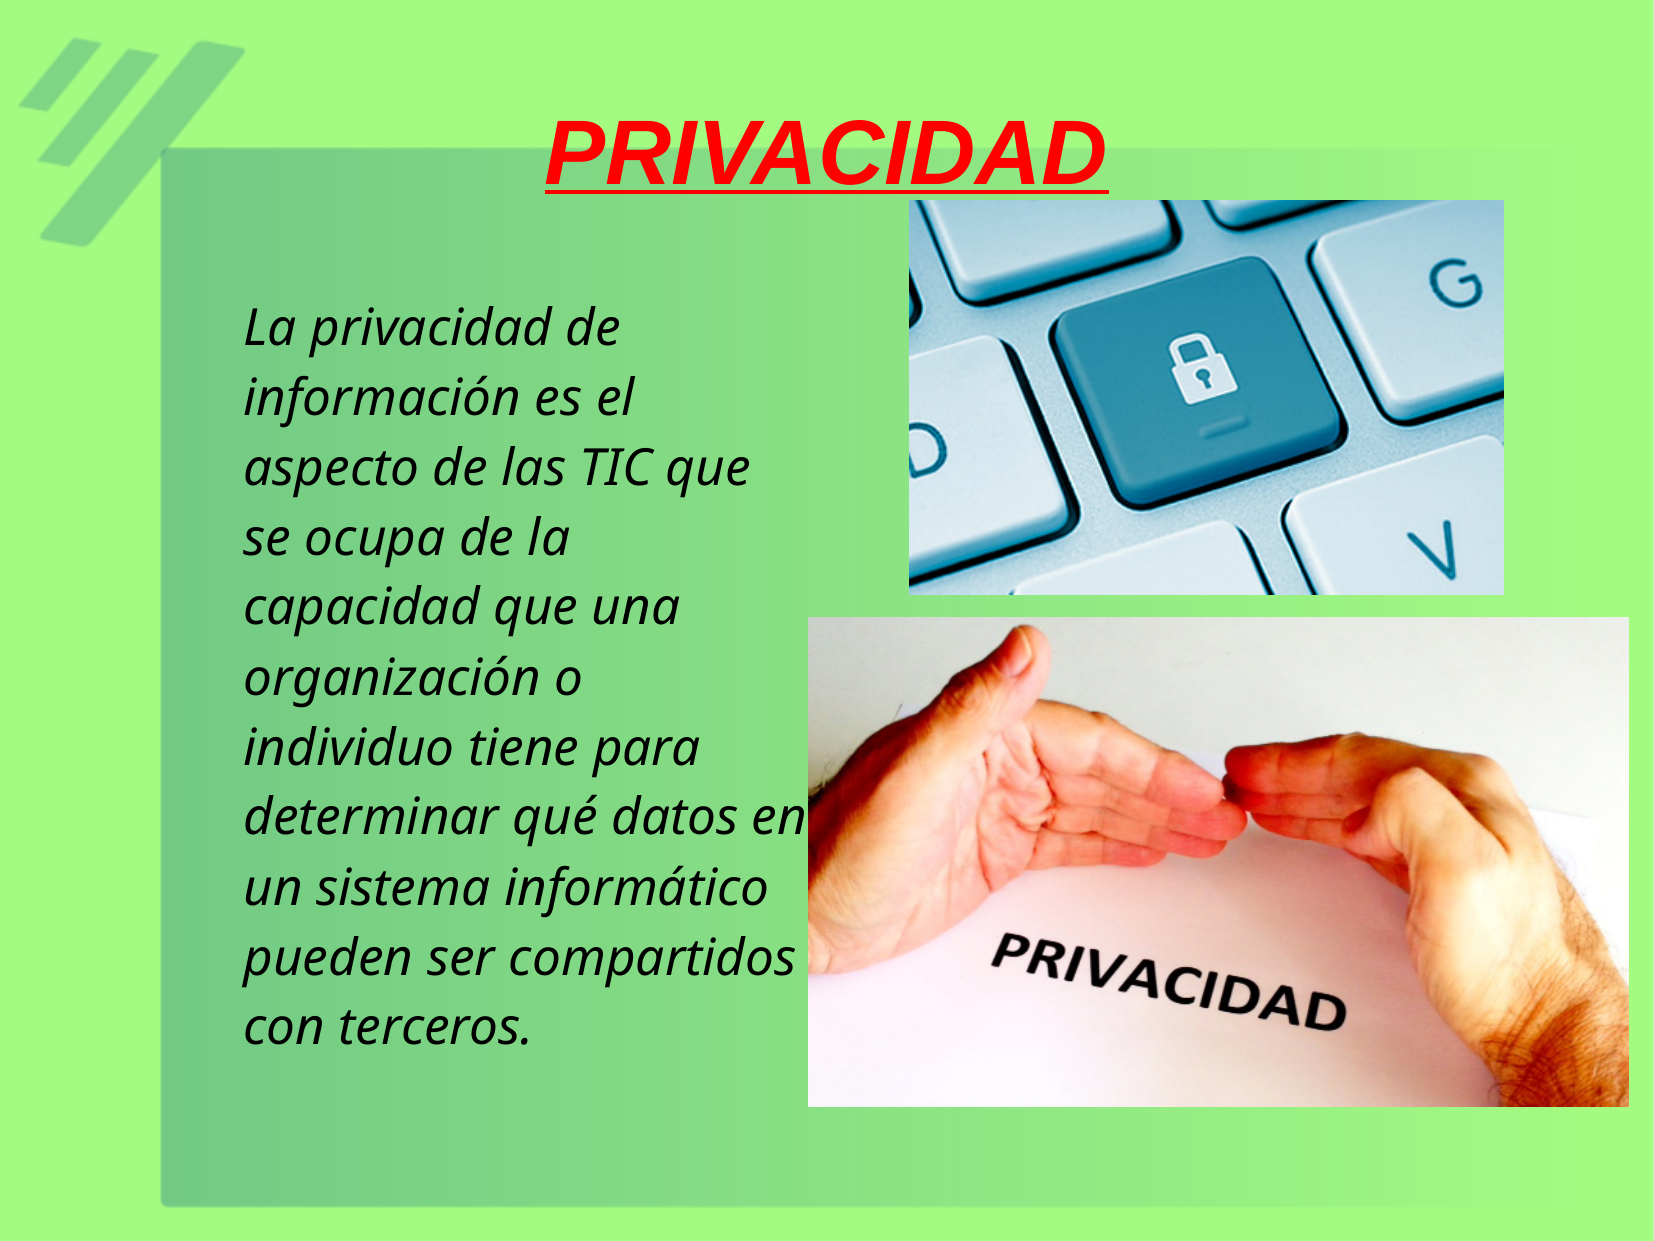

# PRIVACIDAD
La privacidad de información es el aspecto de las TIC que se ocupa de la capacidad que una organización o individuo tiene para determinar qué datos en un sistema informático pueden ser compartidos con terceros.